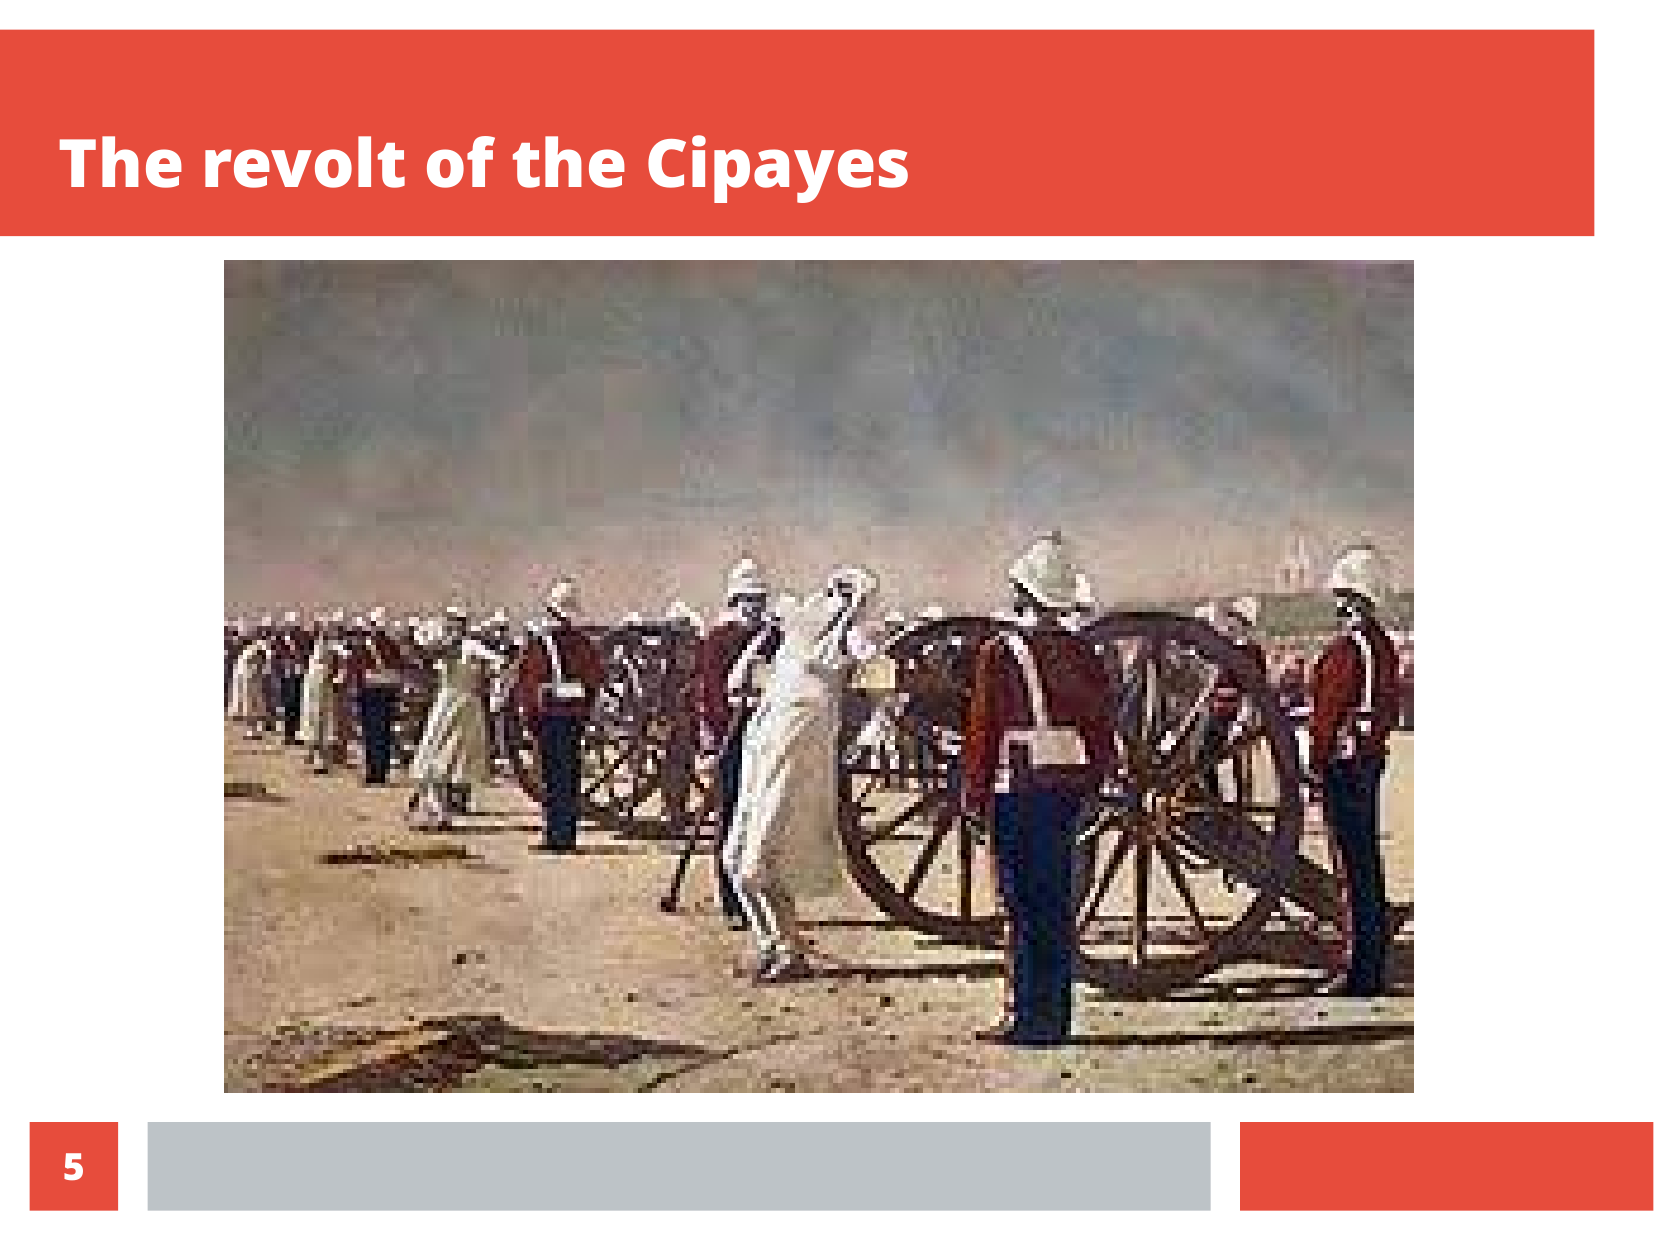

# The revolt of the Cipayes
5